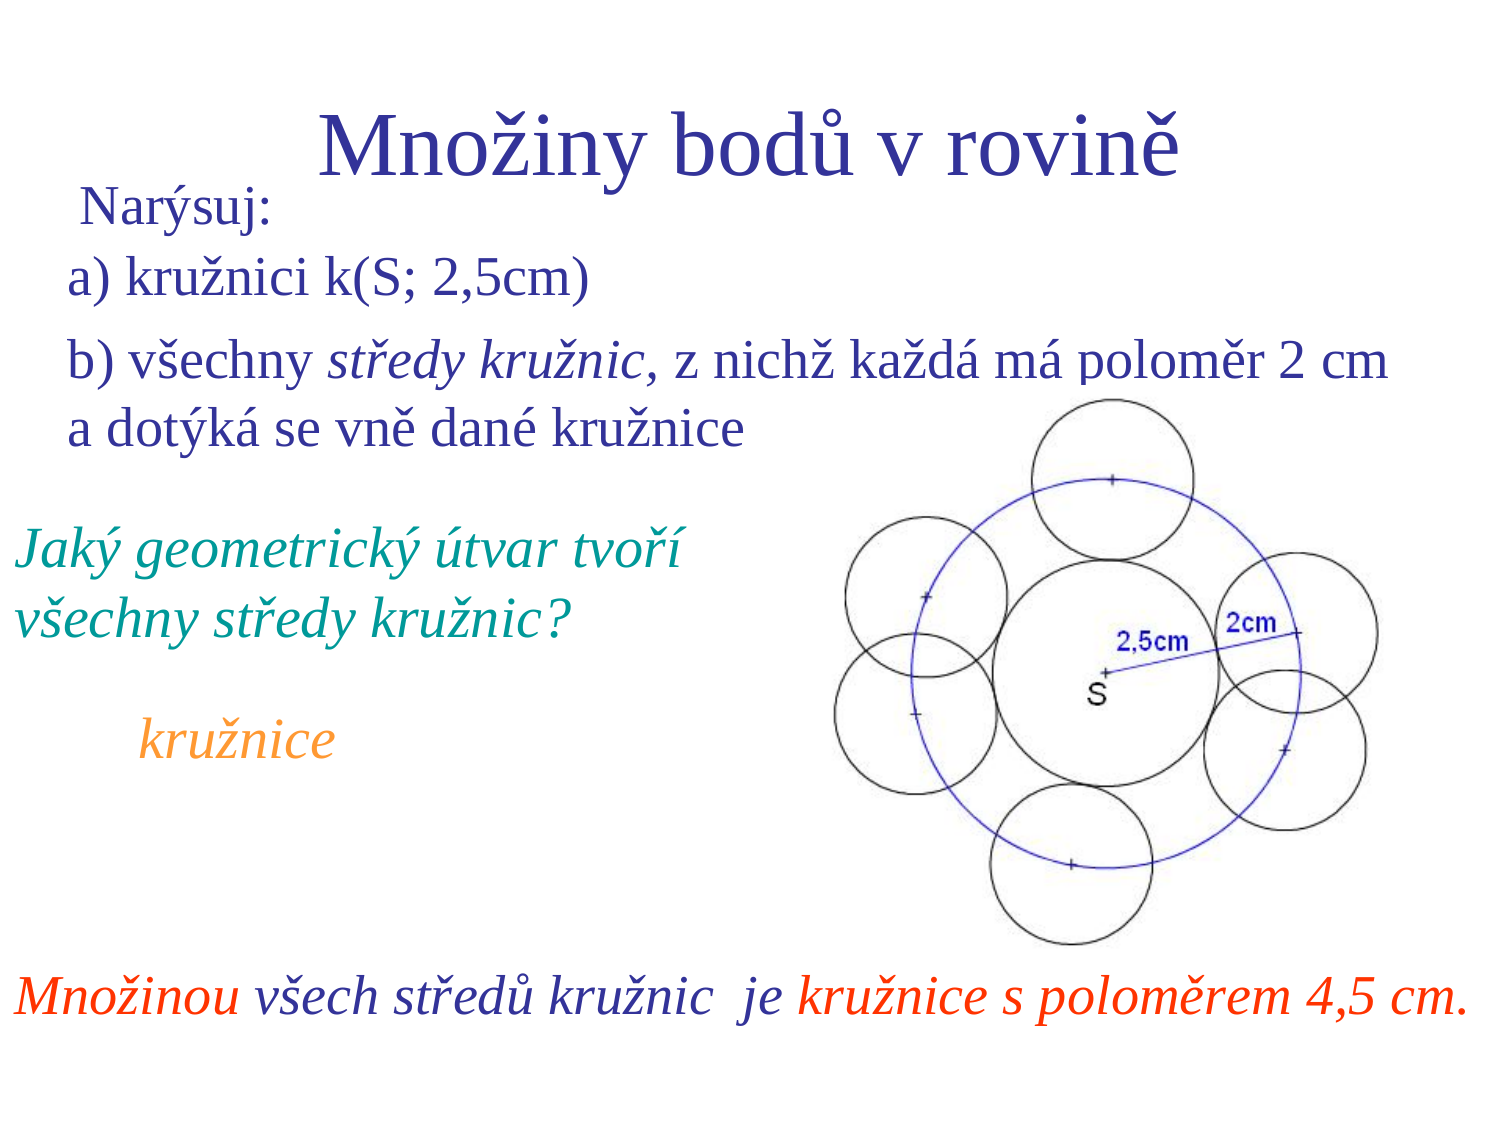

# Množiny bodů v rovině
Narýsuj:
a) kružnici k(S; 2,5cm)
b) všechny středy kružnic, z nichž každá má poloměr 2 cm
a dotýká se vně dané kružnice
Jaký geometrický útvar tvoří všechny středy kružnic?
kružnice
Množinou všech středů kružnic je kružnice s poloměrem 4,5 cm.